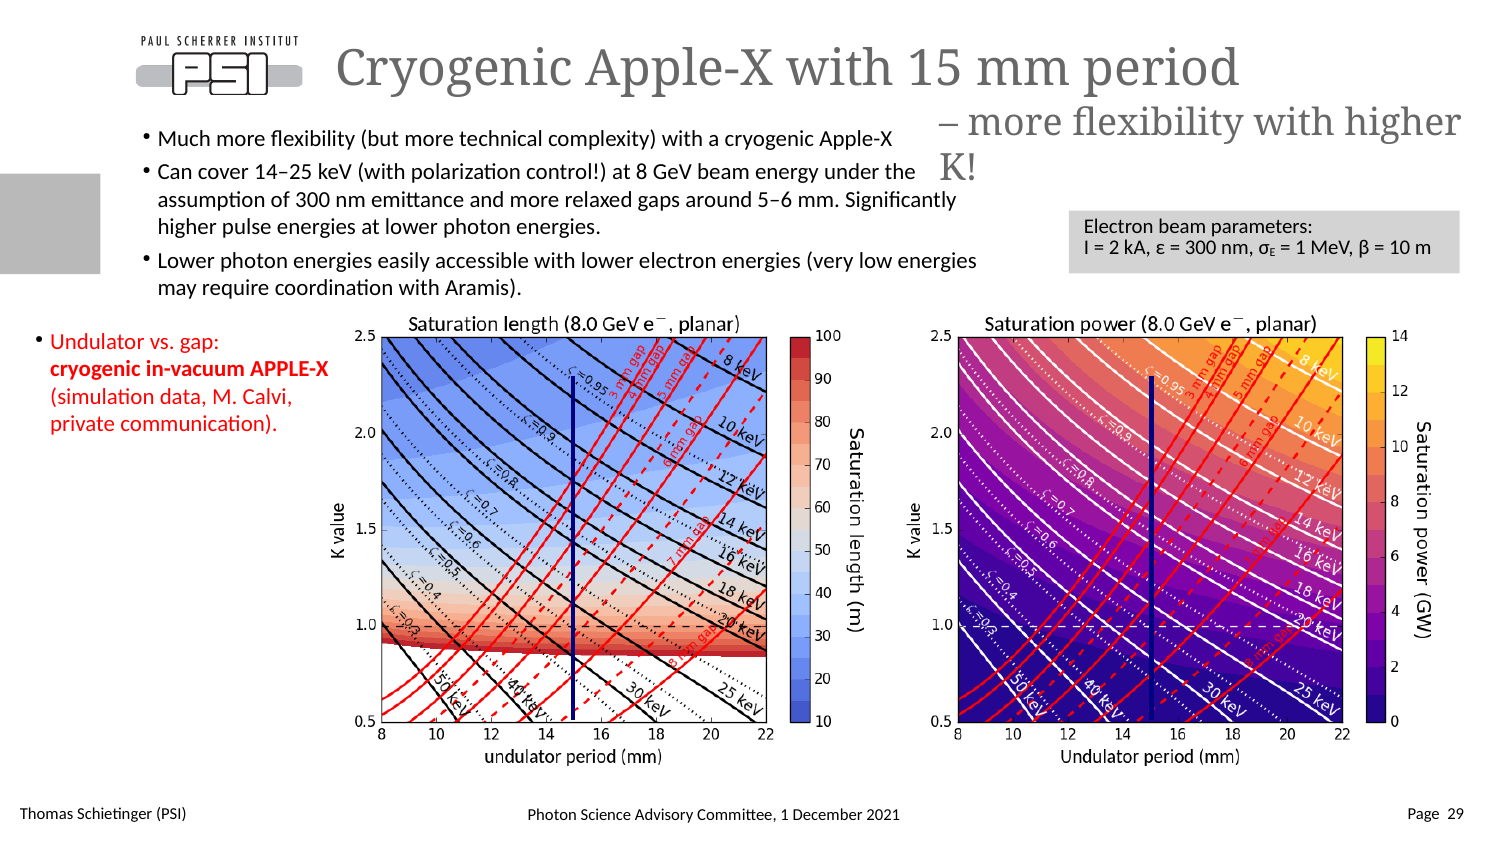

Cryogenic Apple-X with 15 mm period
– more flexibility with higher K!
# Much more flexibility (but more technical complexity) with a cryogenic Apple-X
Can cover 14–25 keV (with polarization control!) at 8 GeV beam energy under the assumption of 300 nm emittance and more relaxed gaps around 5–6 mm. Significantly higher pulse energies at lower photon energies.
Lower photon energies easily accessible with lower electron energies (very low energies may require coordination with Aramis).
Electron beam parameters:
I = 2 kA, ε = 300 nm, σE = 1 MeV, β = 10 m
Undulator vs. gap:
cryogenic in-vacuum APPLE-X
(simulation data, M. Calvi, private communication).